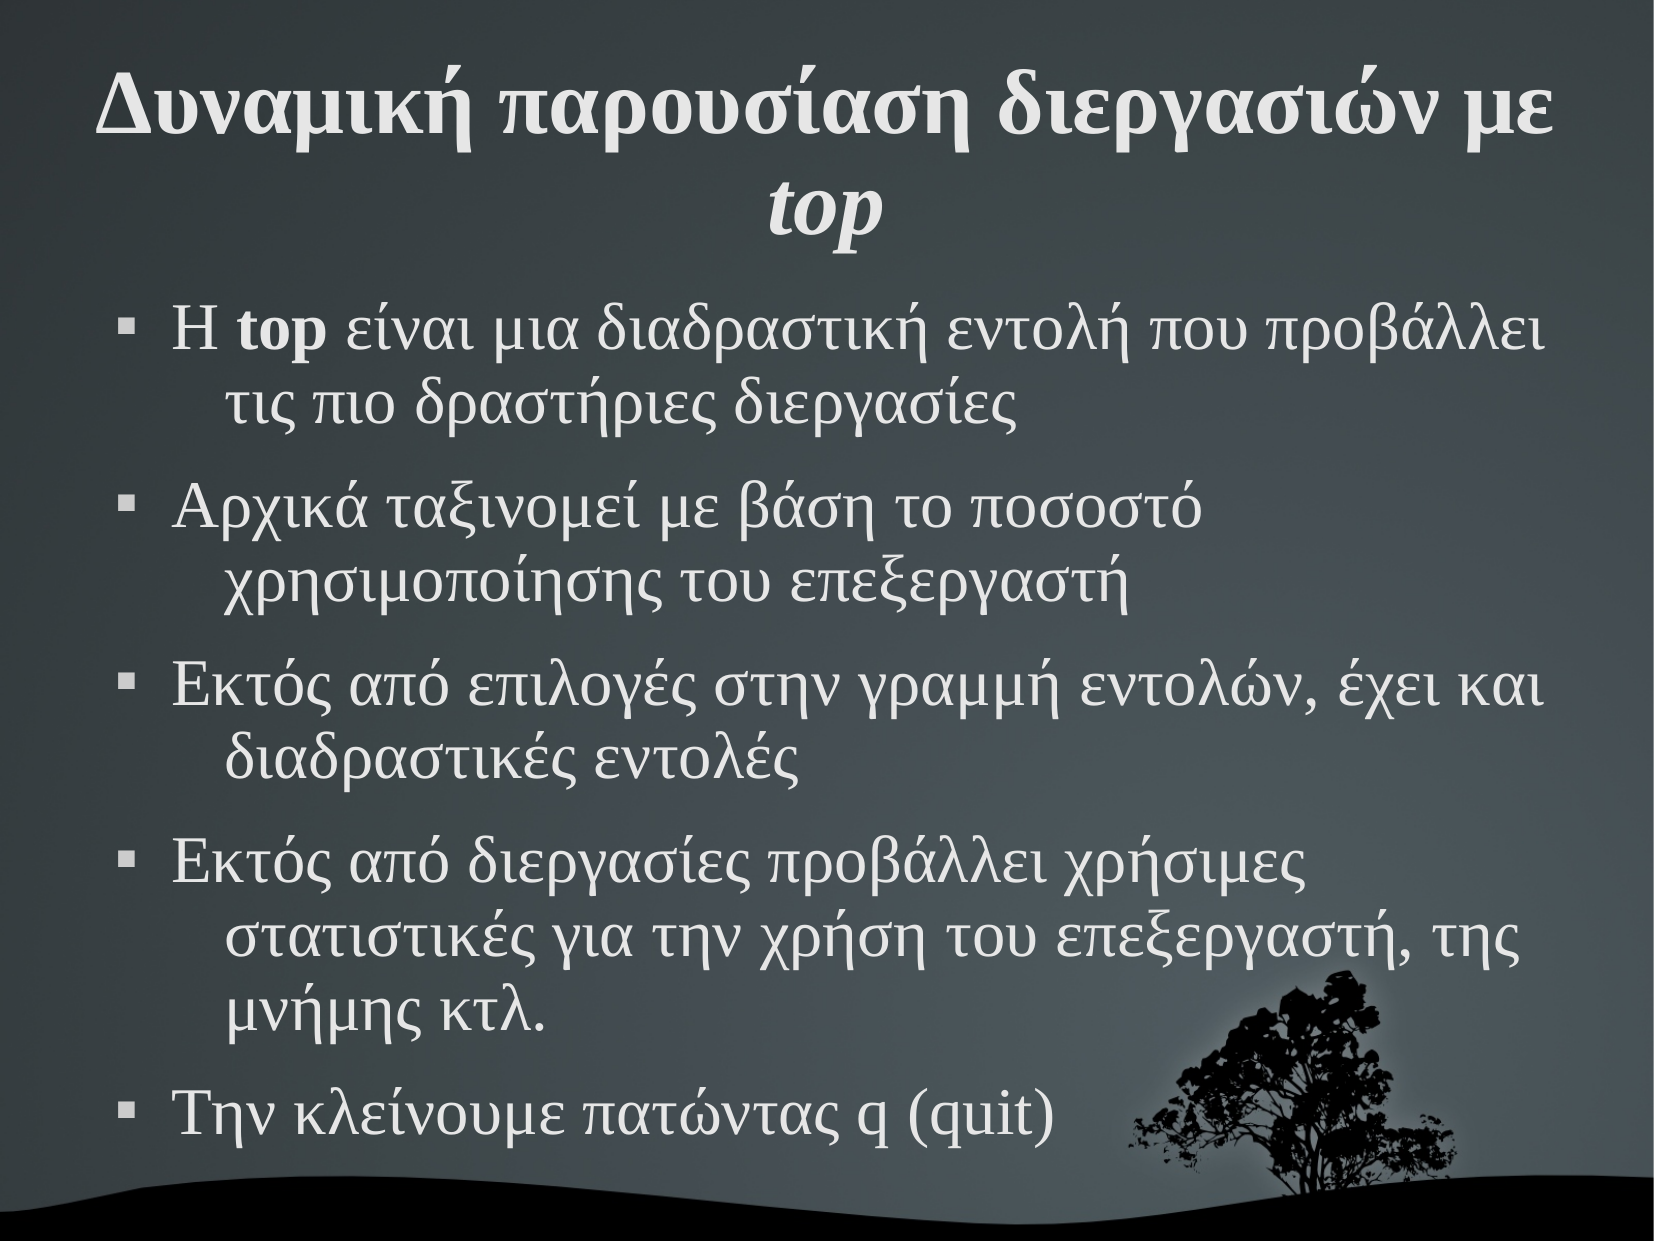

# Δυναμική παρουσίαση διεργασιών με top
H top είναι μια διαδραστική εντολή που προβάλλει τις πιο δραστήριες διεργασίες
Αρχικά ταξινομεί με βάση το ποσοστό χρησιμοποίησης του επεξεργαστή
Εκτός από επιλογές στην γραμμή εντολών, έχει και διαδραστικές εντολές
Εκτός από διεργασίες προβάλλει χρήσιμες στατιστικές για την χρήση του επεξεργαστή, της μνήμης κτλ.
Την κλείνουμε πατώντας q (quit)